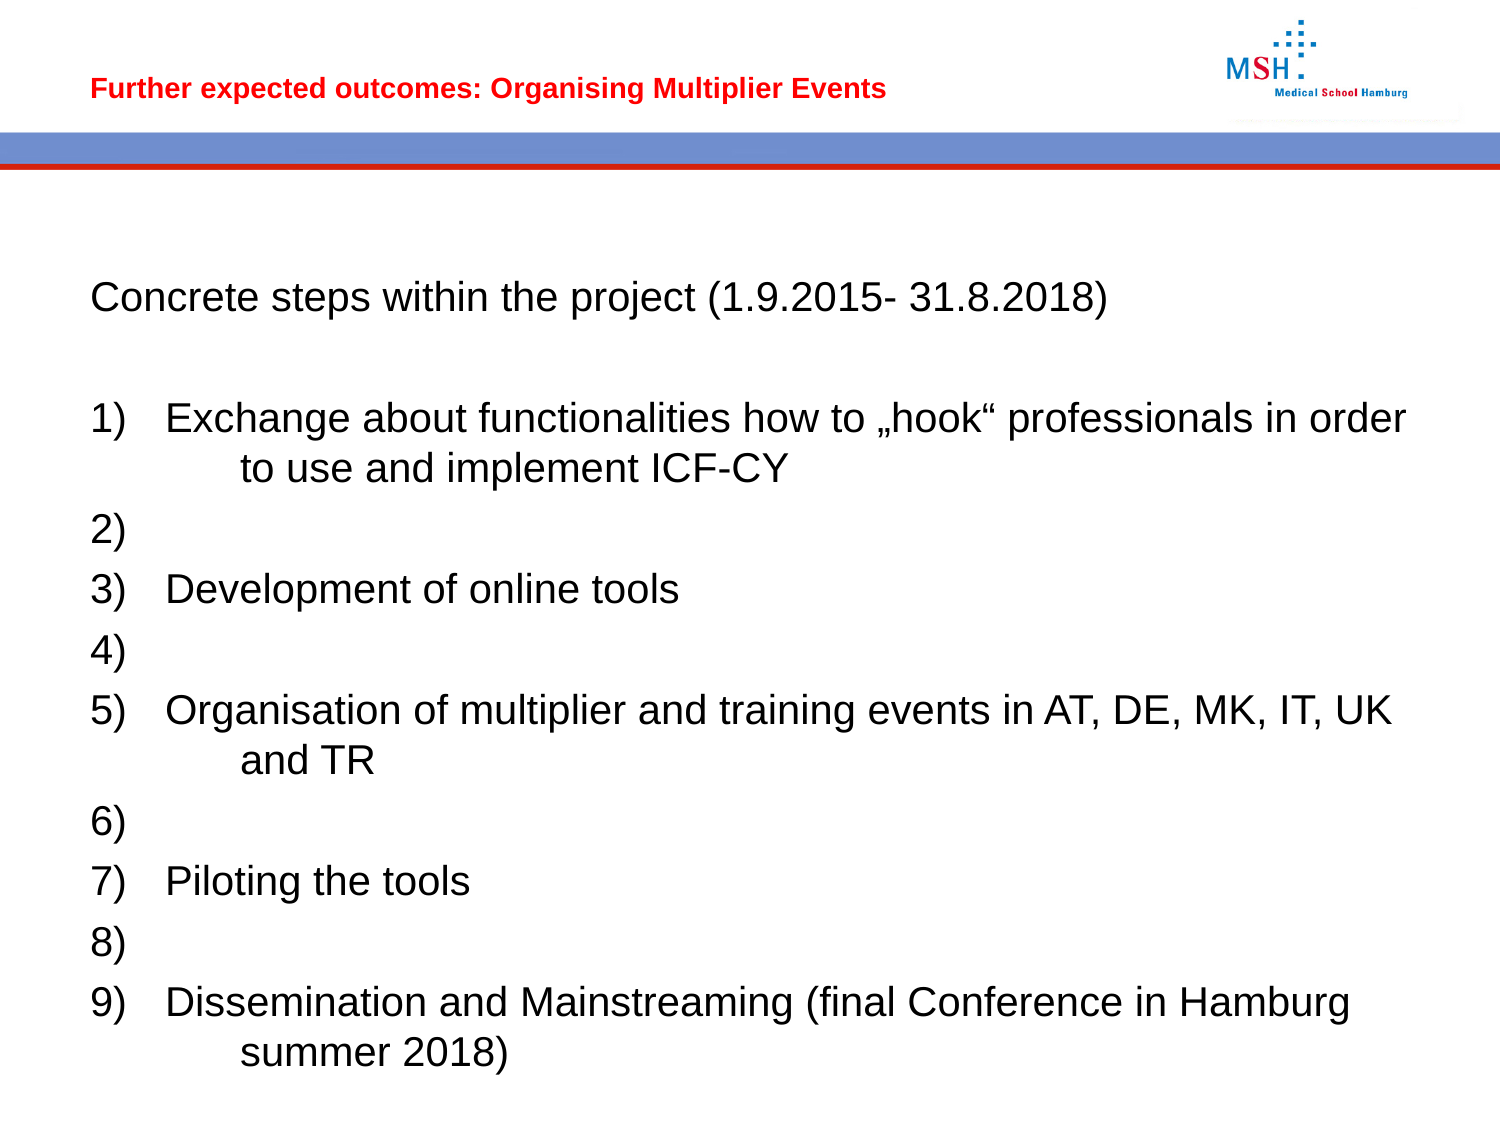

Further expected outcomes: Organising Multiplier Events
# Concrete steps within the project (1.9.2015- 31.8.2018)
Exchange about functionalities how to „hook“ professionals in order to use and implement ICF-CY
Development of online tools
Organisation of multiplier and training events in AT, DE, MK, IT, UK and TR
Piloting the tools
Dissemination and Mainstreaming (final Conference in Hamburg summer 2018)